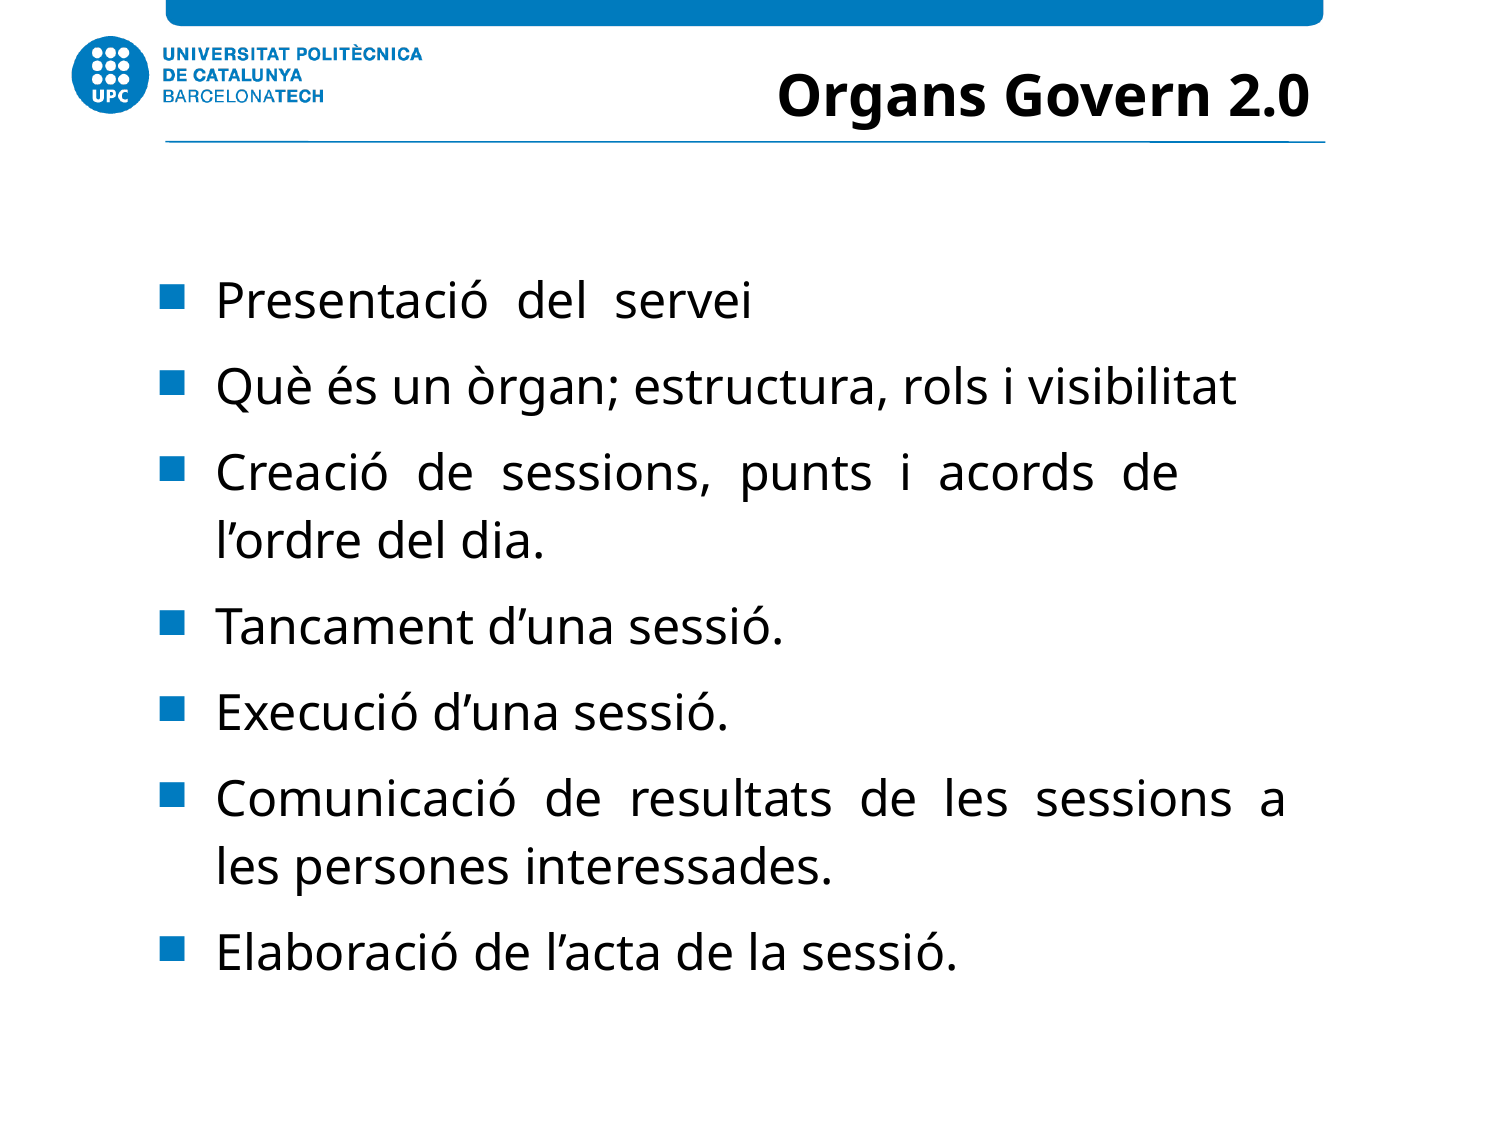

# Organs Govern 2.0
Presentació del servei
Què és un òrgan; estructura, rols i visibilitat
Creació de sessions, punts i acords de l’ordre del dia.
Tancament d’una sessió.
Execució d’una sessió.
Comunicació de resultats de les sessions a les persones interessades.
Elaboració de l’acta de la sessió.